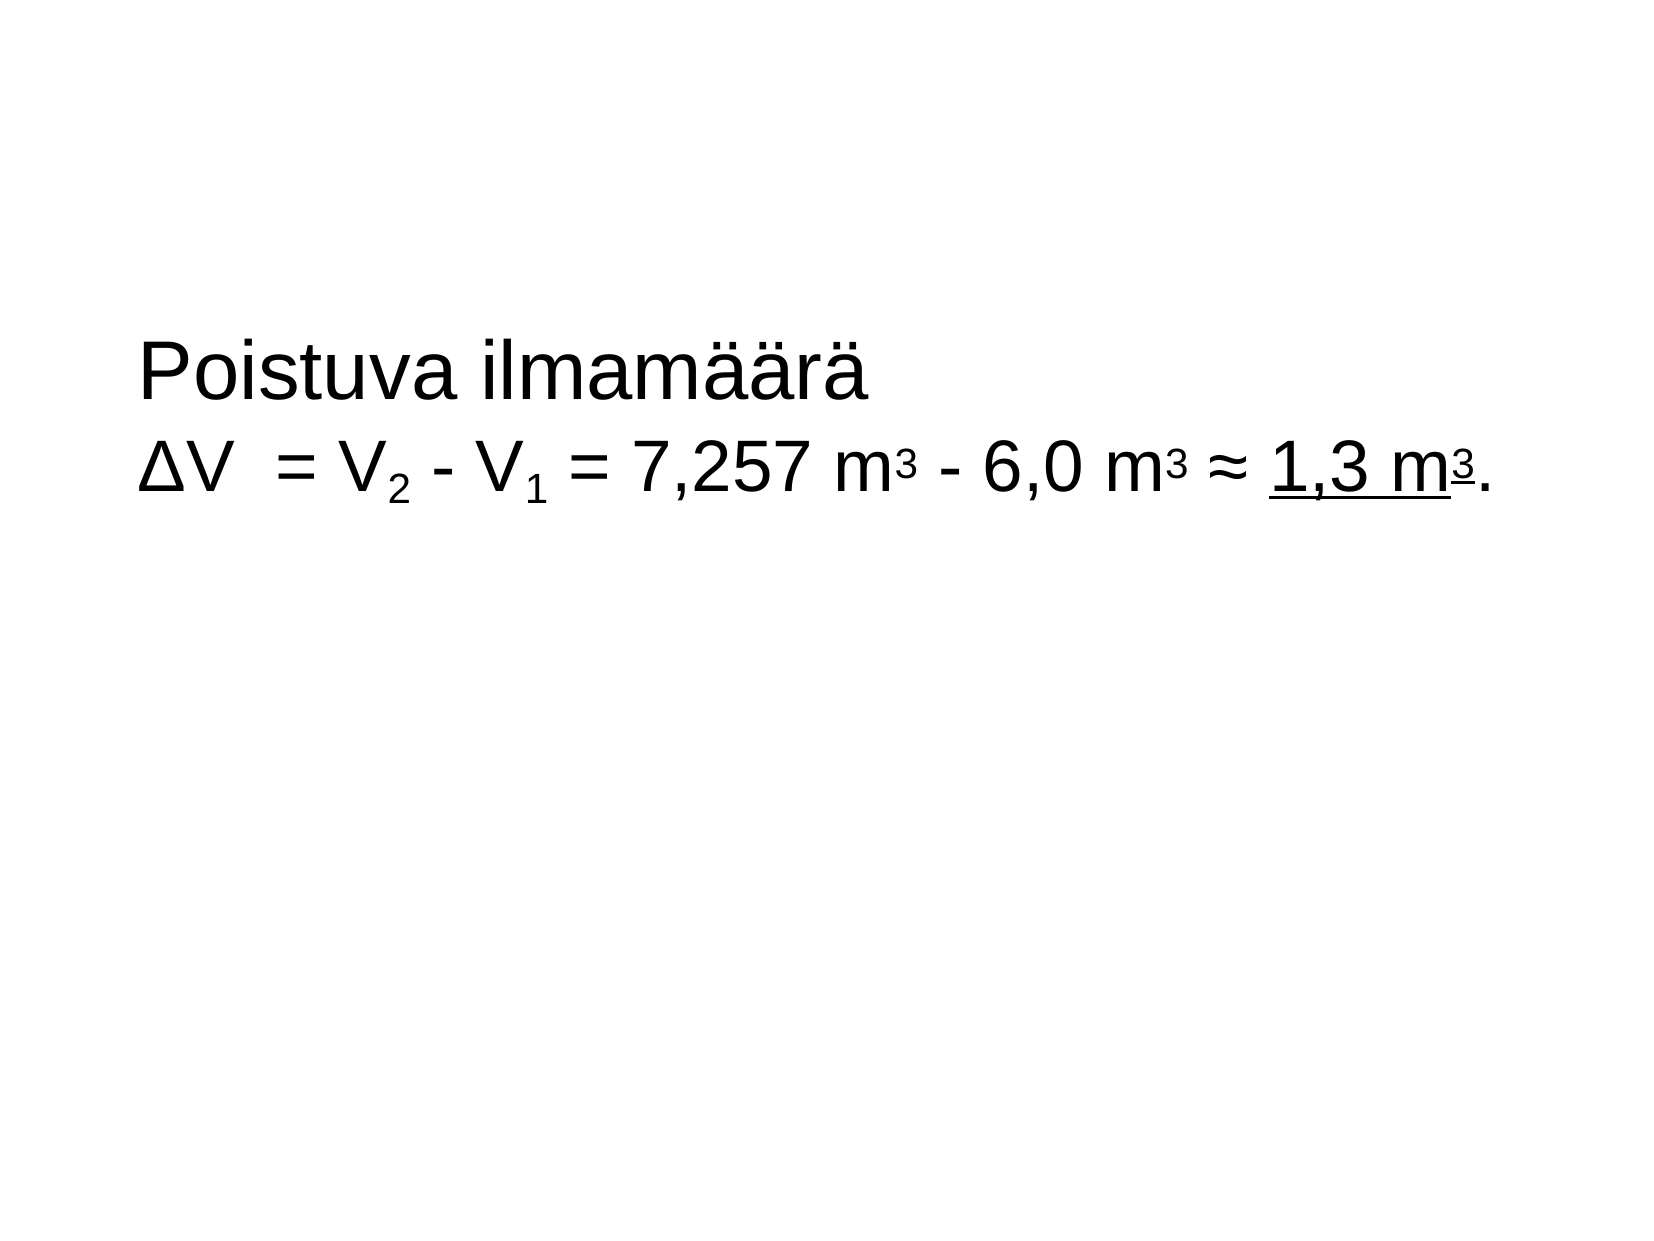

Poistuva ilmamäärä
ΔV = V2 - V1 = 7,257 m3 - 6,0 m3 ≈ 1,3 m3.